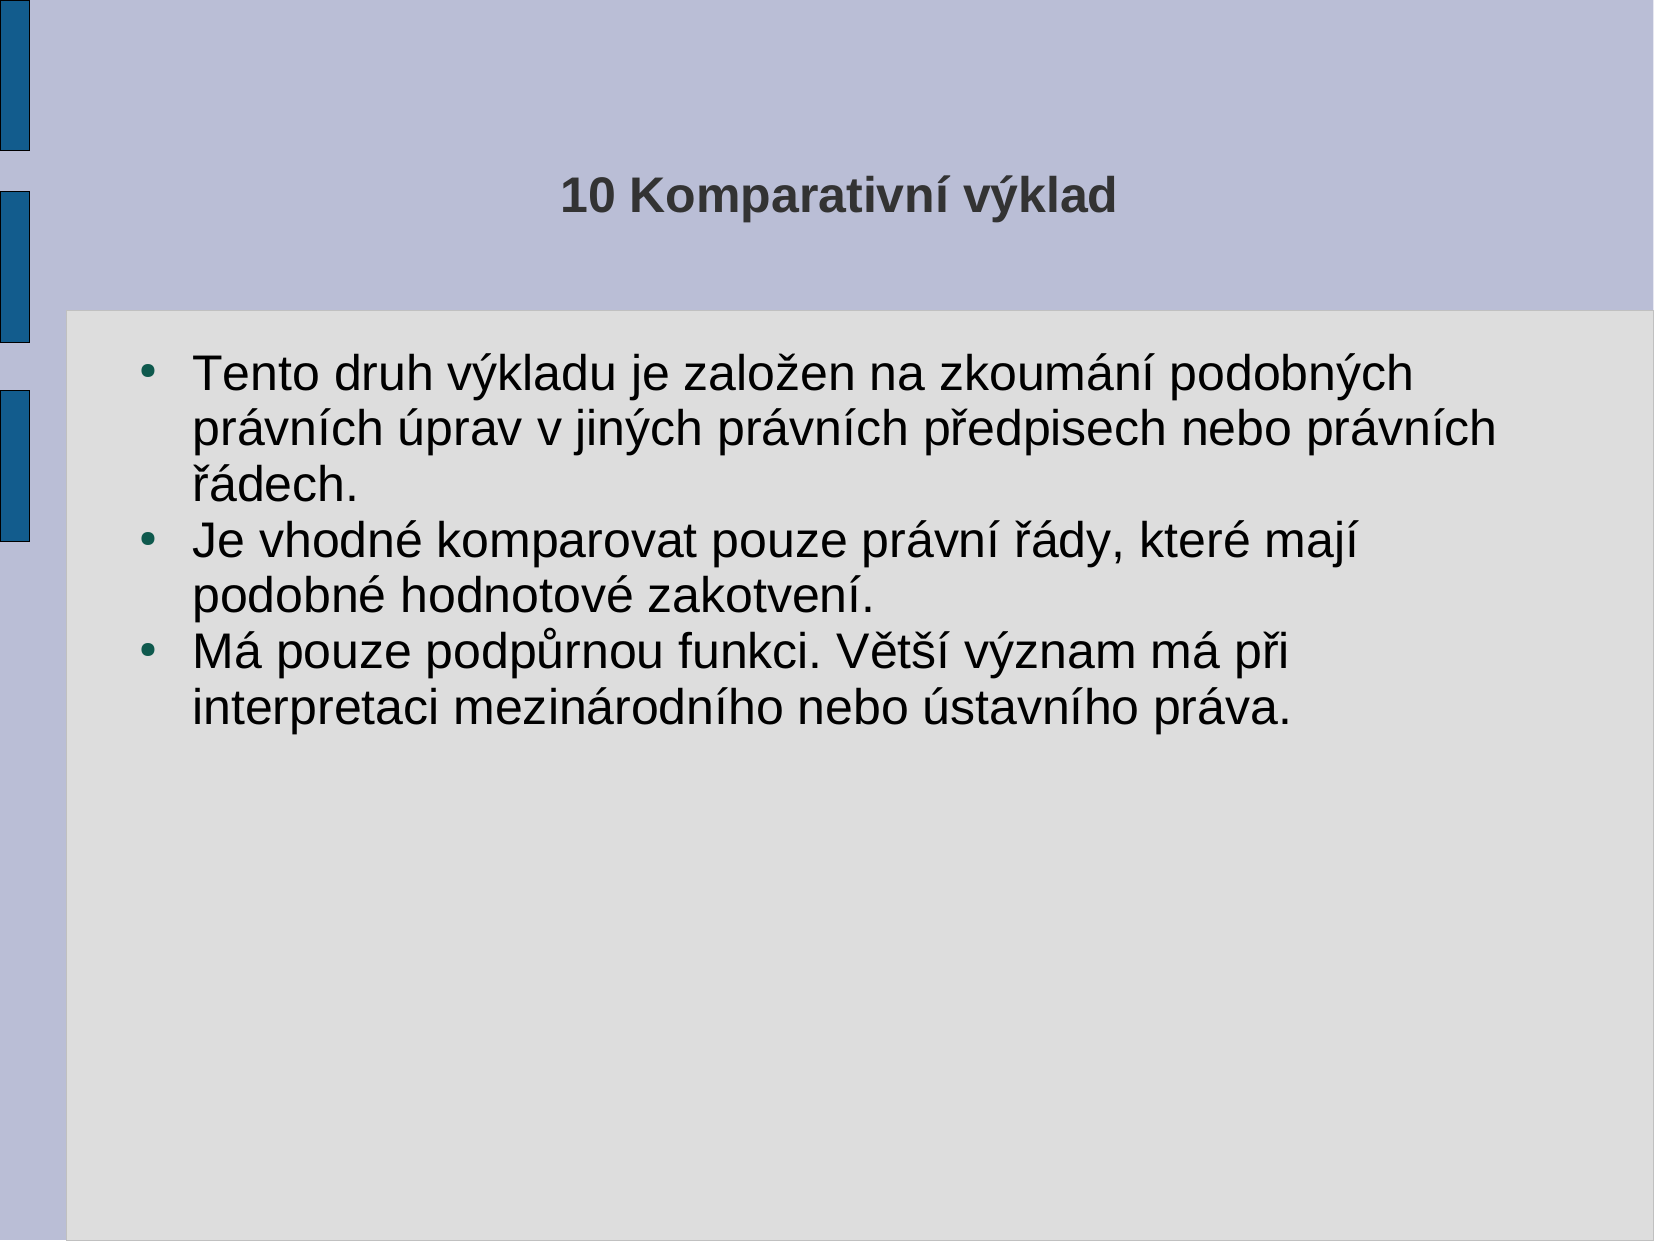

# 10 Komparativní výklad
Tento druh výkladu je založen na zkoumání podobných právních úprav v jiných právních předpisech nebo právních řádech.
Je vhodné komparovat pouze právní řády, které mají podobné hodnotové zakotvení.
Má pouze podpůrnou funkci. Větší význam má při interpretaci mezinárodního nebo ústavního práva.